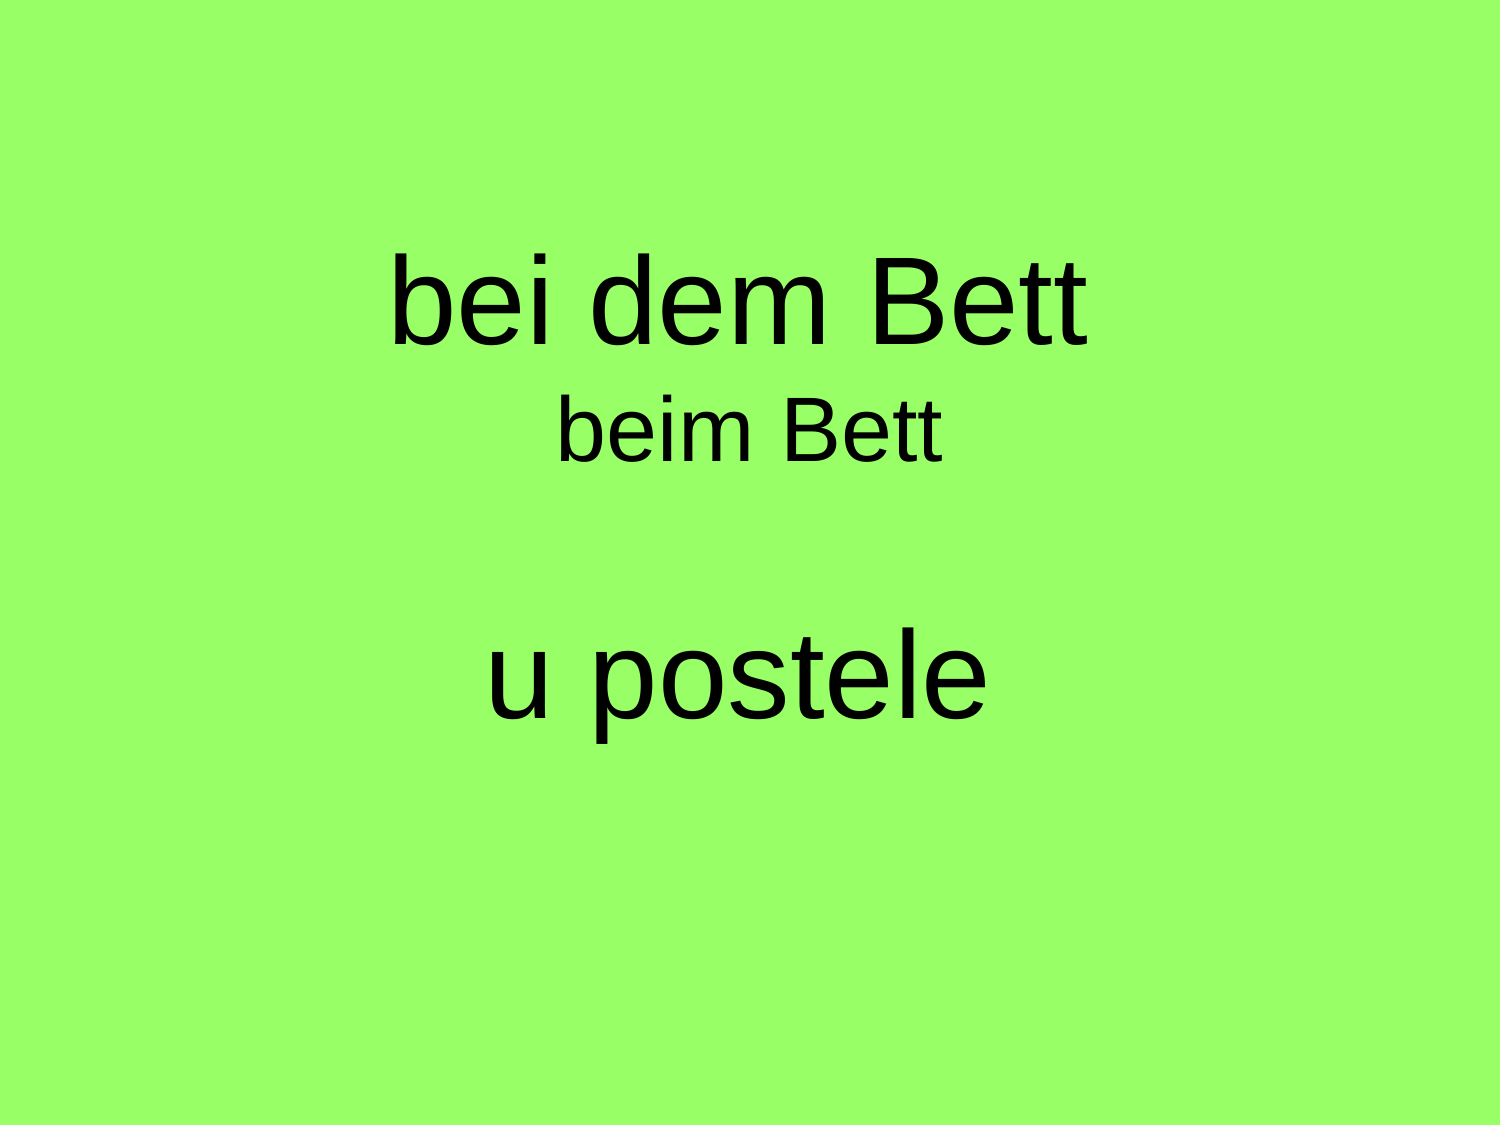

# bei dem Bett beim Bett
u postele